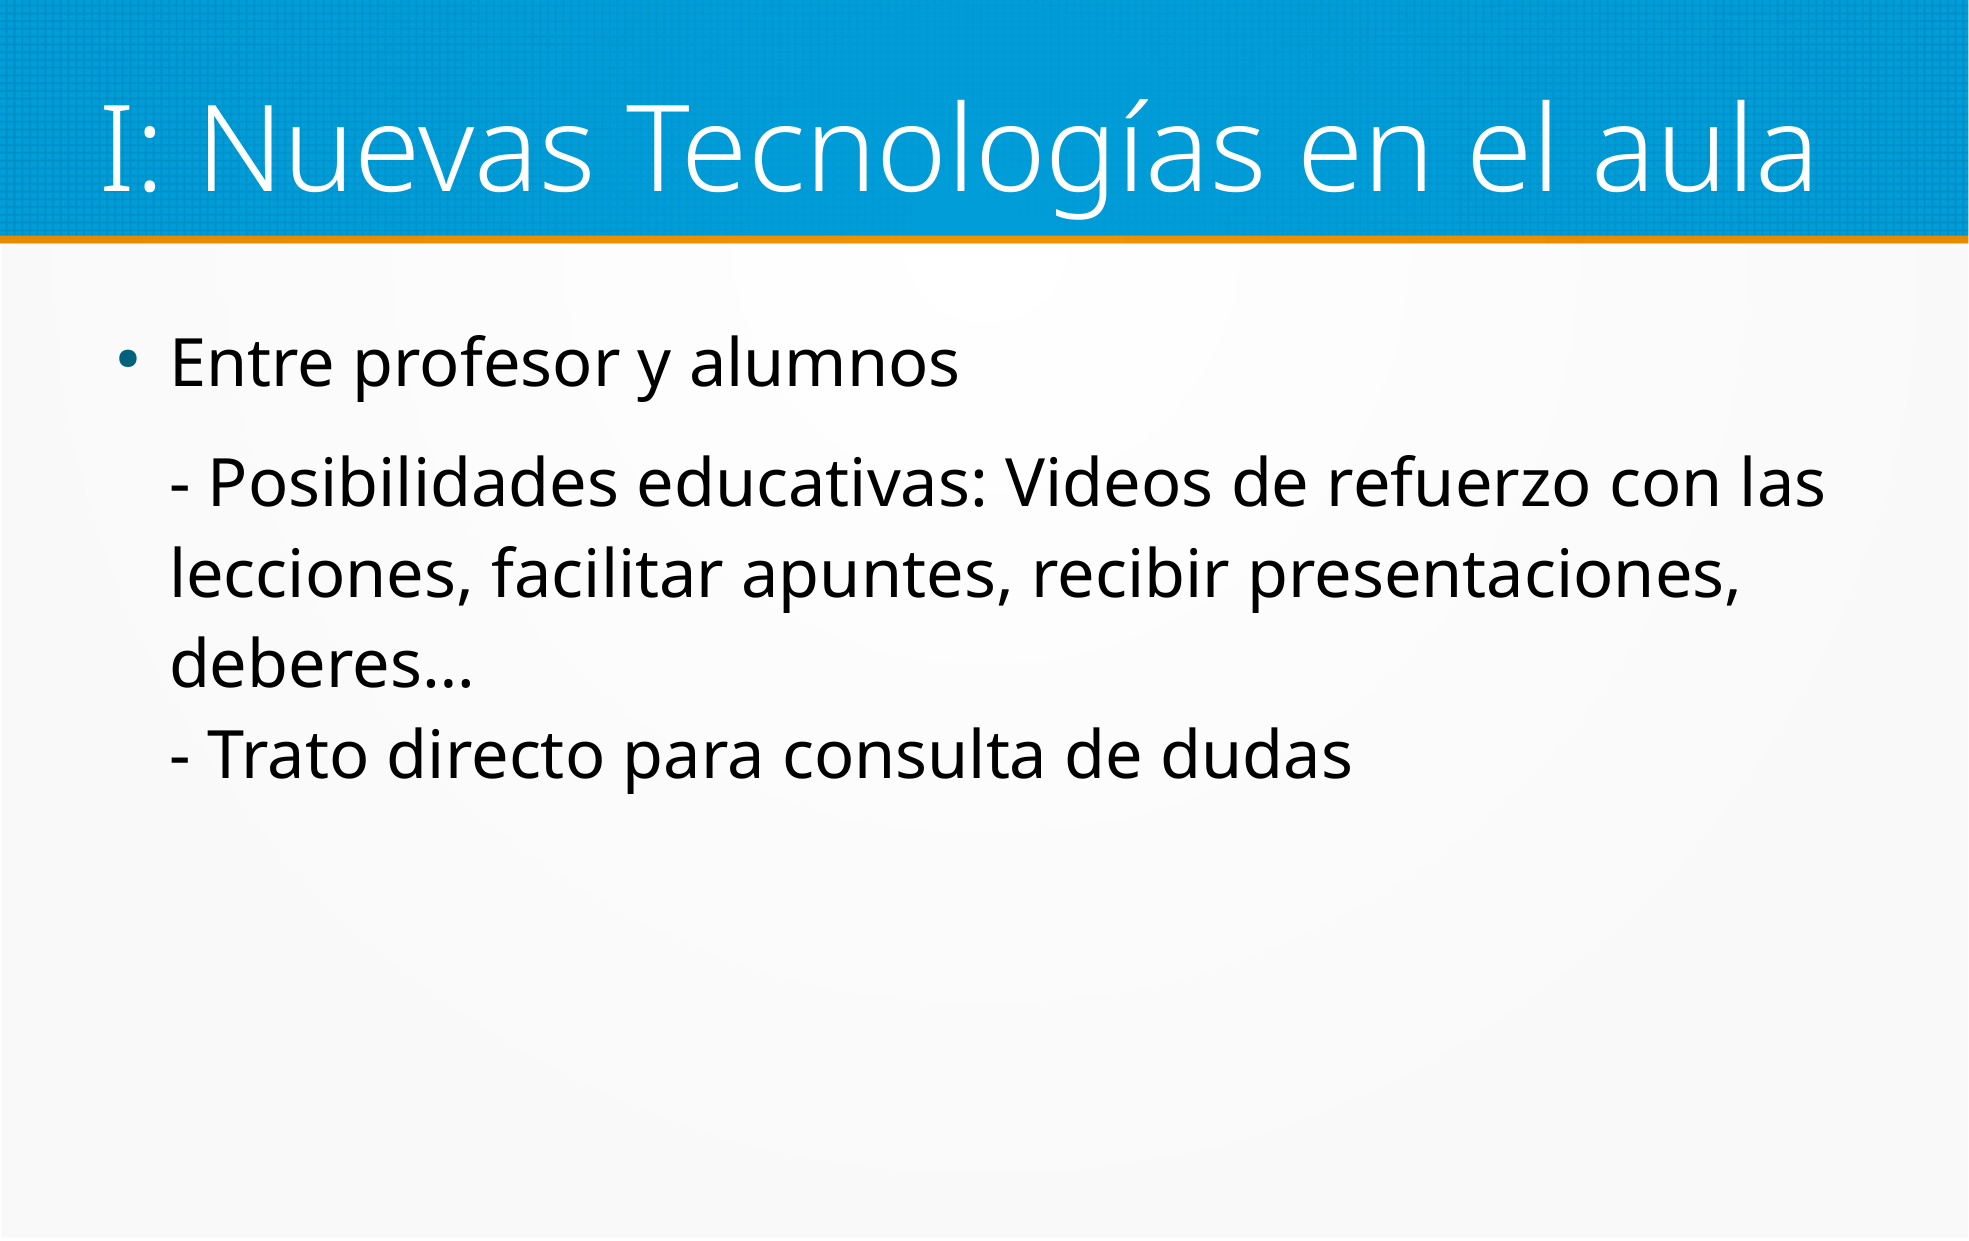

# I: Nuevas Tecnologías en el aula
Entre profesor y alumnos
- Posibilidades educativas: Videos de refuerzo con las lecciones, facilitar apuntes, recibir presentaciones, deberes…
- Trato directo para consulta de dudas